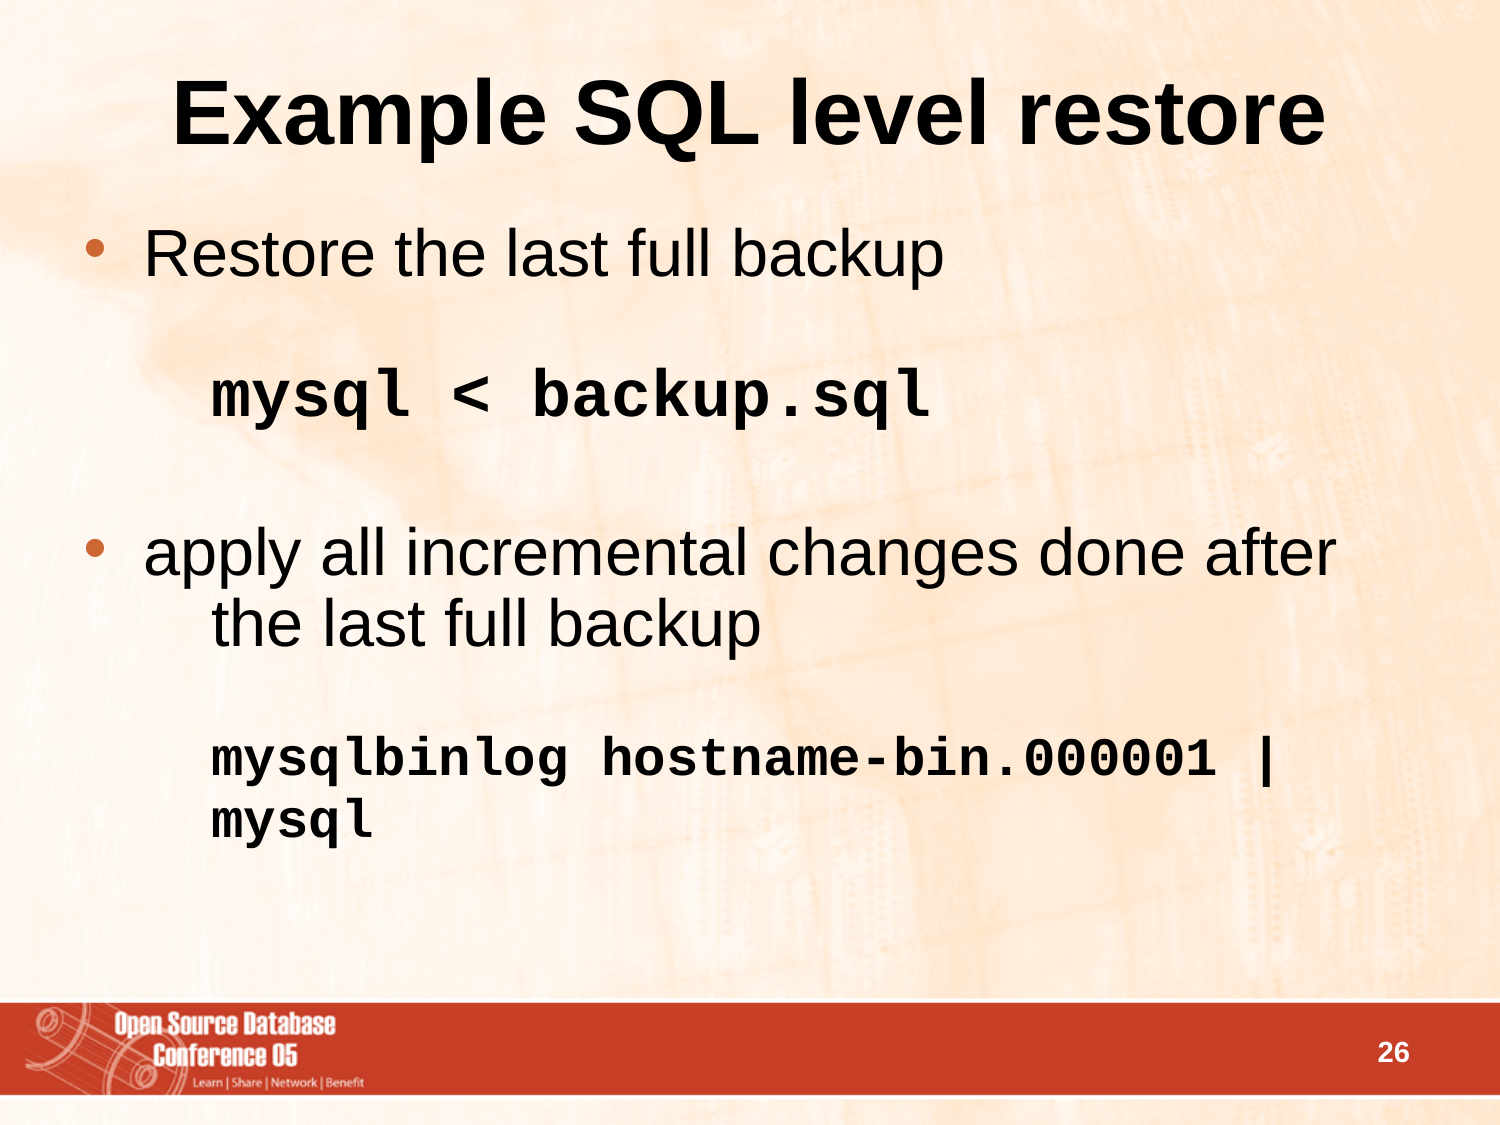

# Example SQL level restore
Restore the last full backup
mysql < backup.sql
apply all incremental changes done after the last full backup
mysqlbinlog hostname-bin.000001 | mysql
26